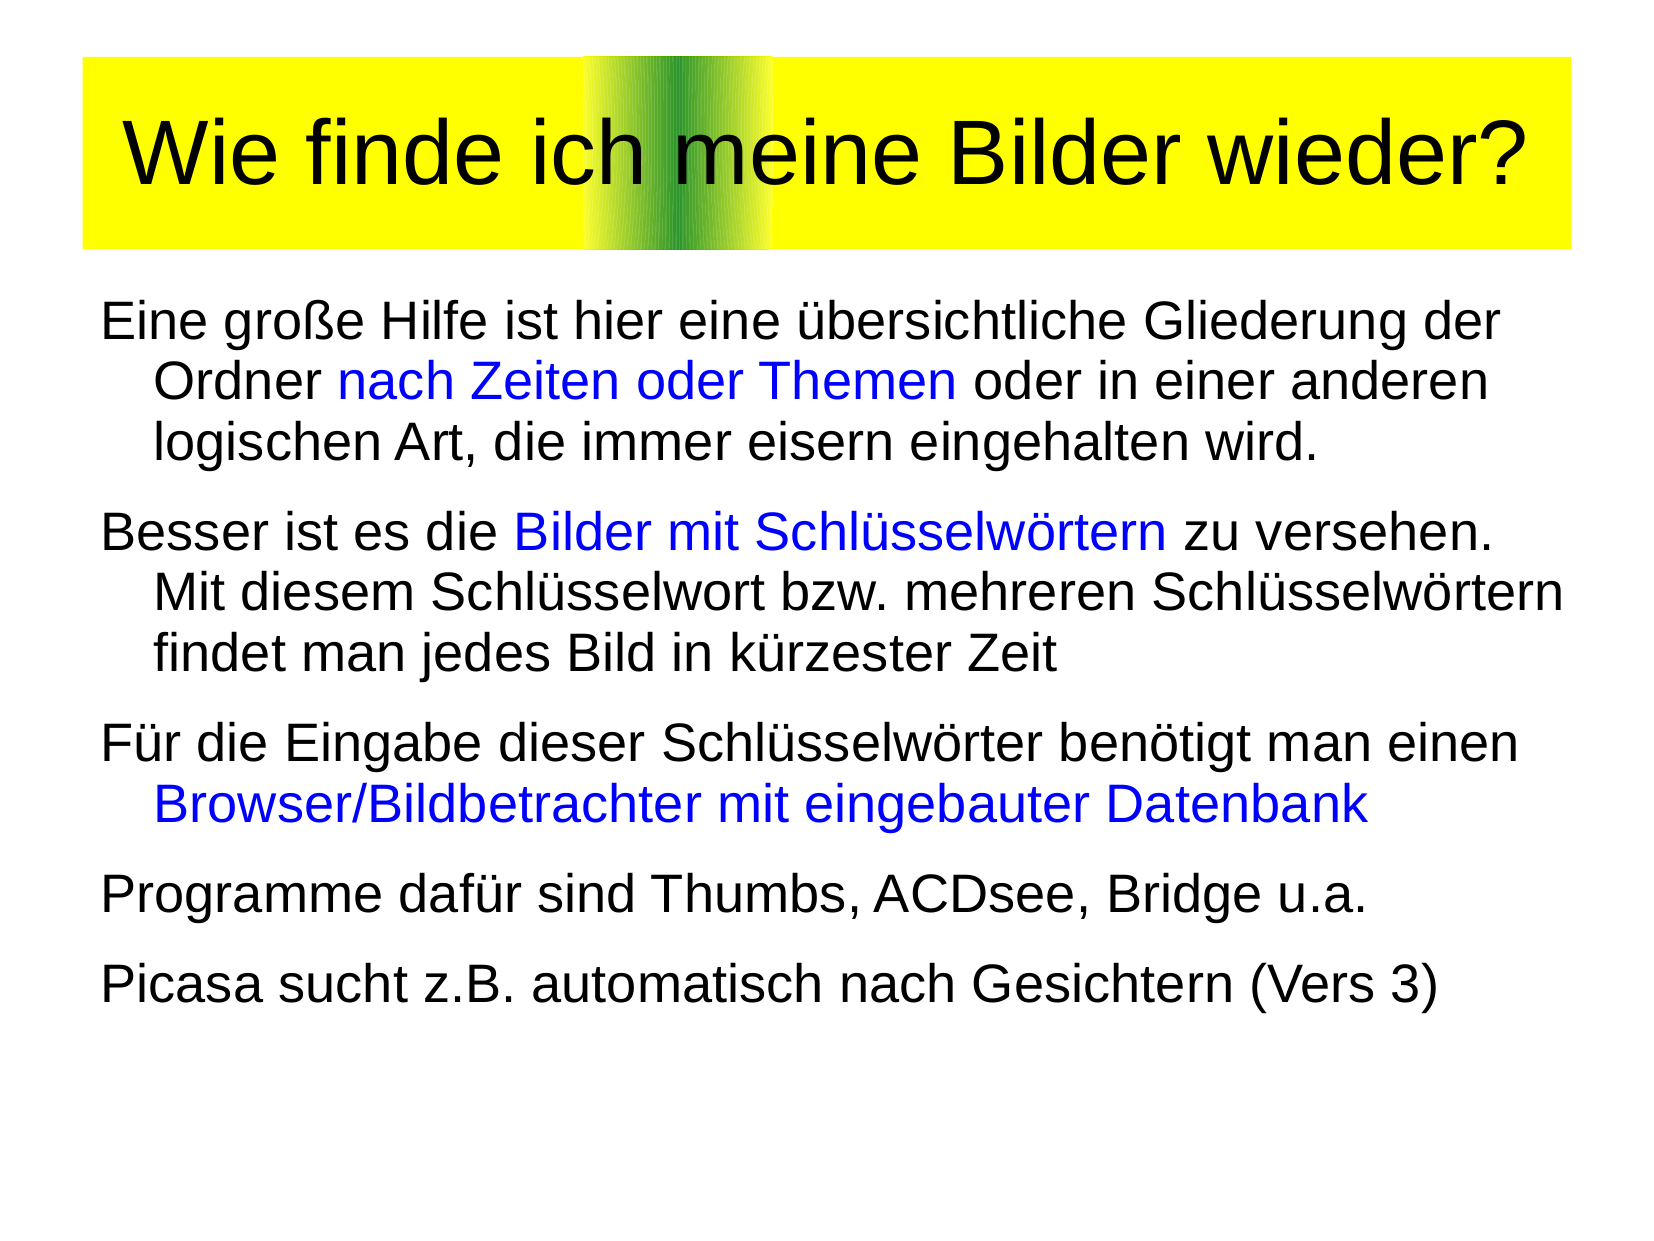

# Wie finde ich meine Bilder wieder?
Eine große Hilfe ist hier eine übersichtliche Gliederung der Ordner nach Zeiten oder Themen oder in einer anderen logischen Art, die immer eisern eingehalten wird.
Besser ist es die Bilder mit Schlüsselwörtern zu versehen. Mit diesem Schlüsselwort bzw. mehreren Schlüsselwörtern findet man jedes Bild in kürzester Zeit
Für die Eingabe dieser Schlüsselwörter benötigt man einen Browser/Bildbetrachter mit eingebauter Datenbank
Programme dafür sind Thumbs, ACDsee, Bridge u.a.
Picasa sucht z.B. automatisch nach Gesichtern (Vers 3)